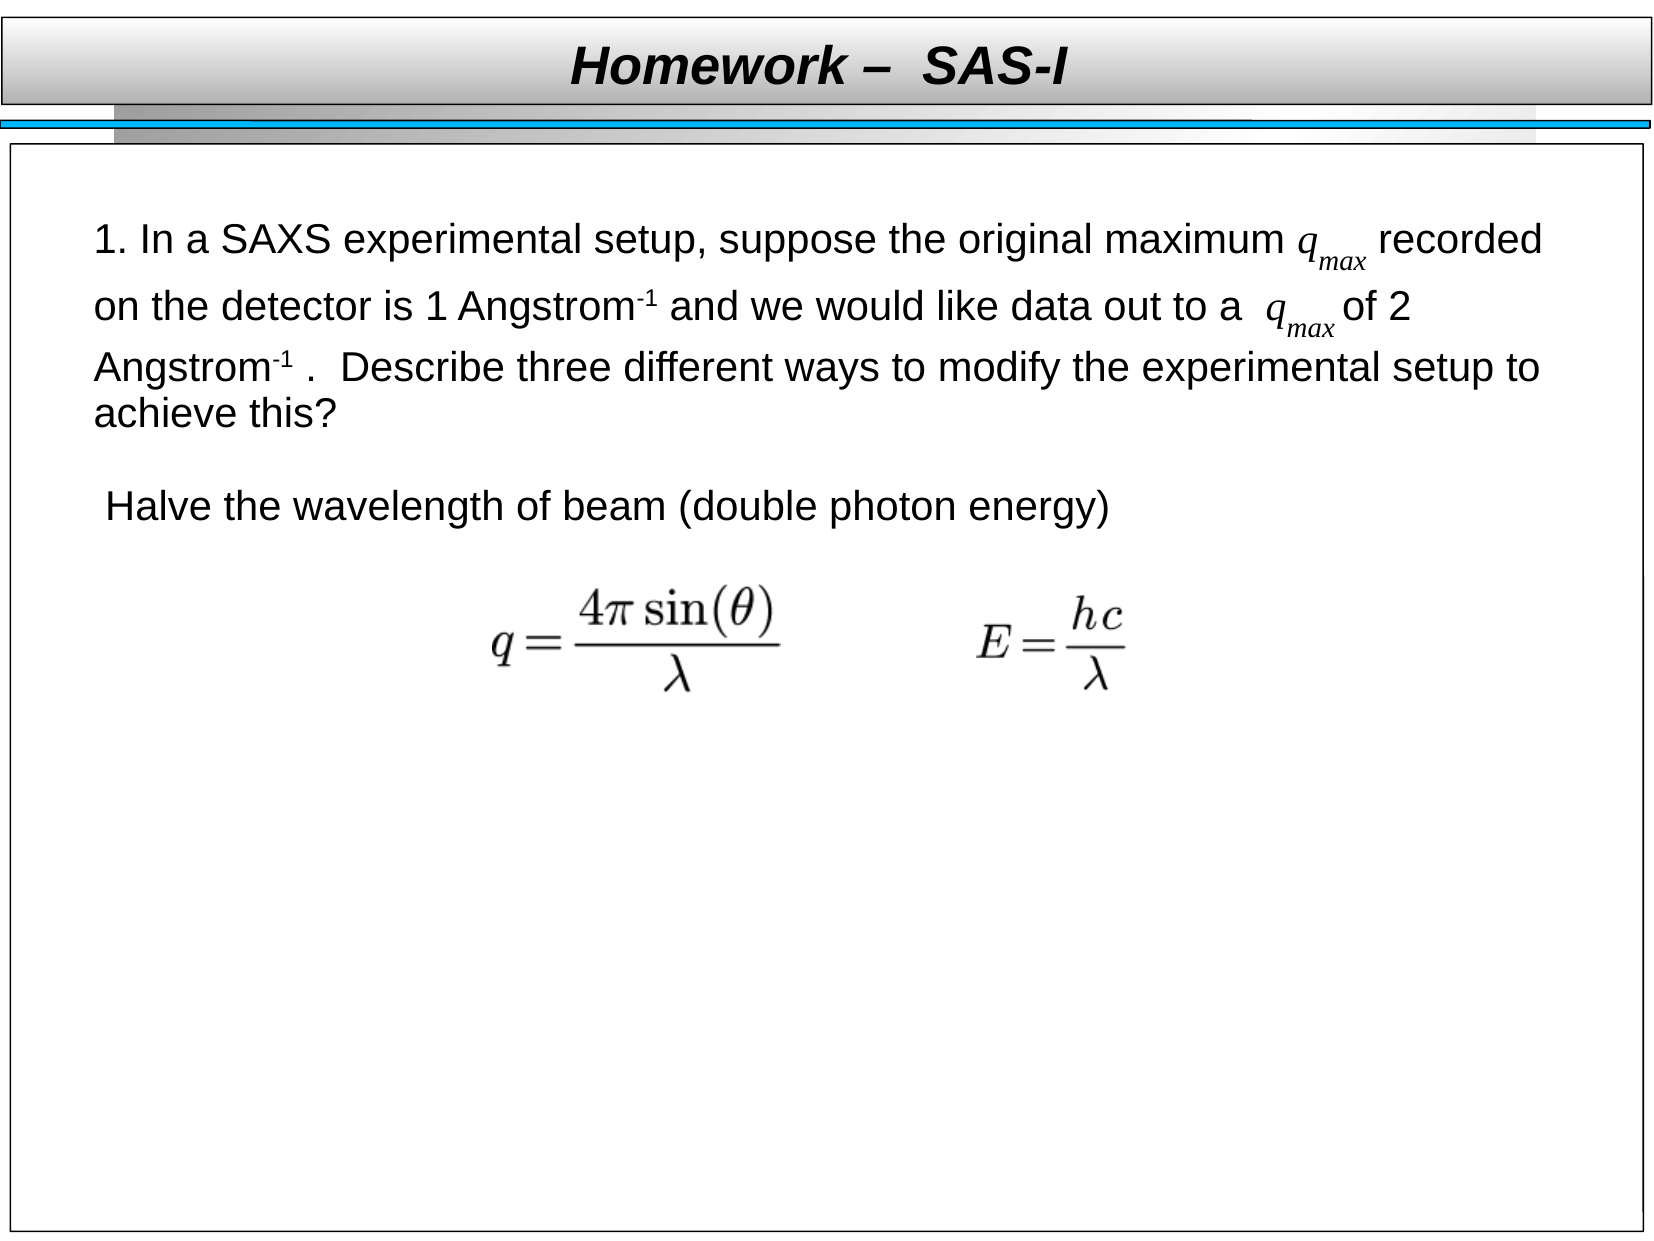

Homework – SAS-I
1. In a SAXS experimental setup, suppose the original maximum qmax recorded on the detector is 1 Angstrom-1 and we would like data out to a qmax of 2 Angstrom-1 . Describe three different ways to modify the experimental setup to achieve this?
 Halve the wavelength of beam (double photon energy)